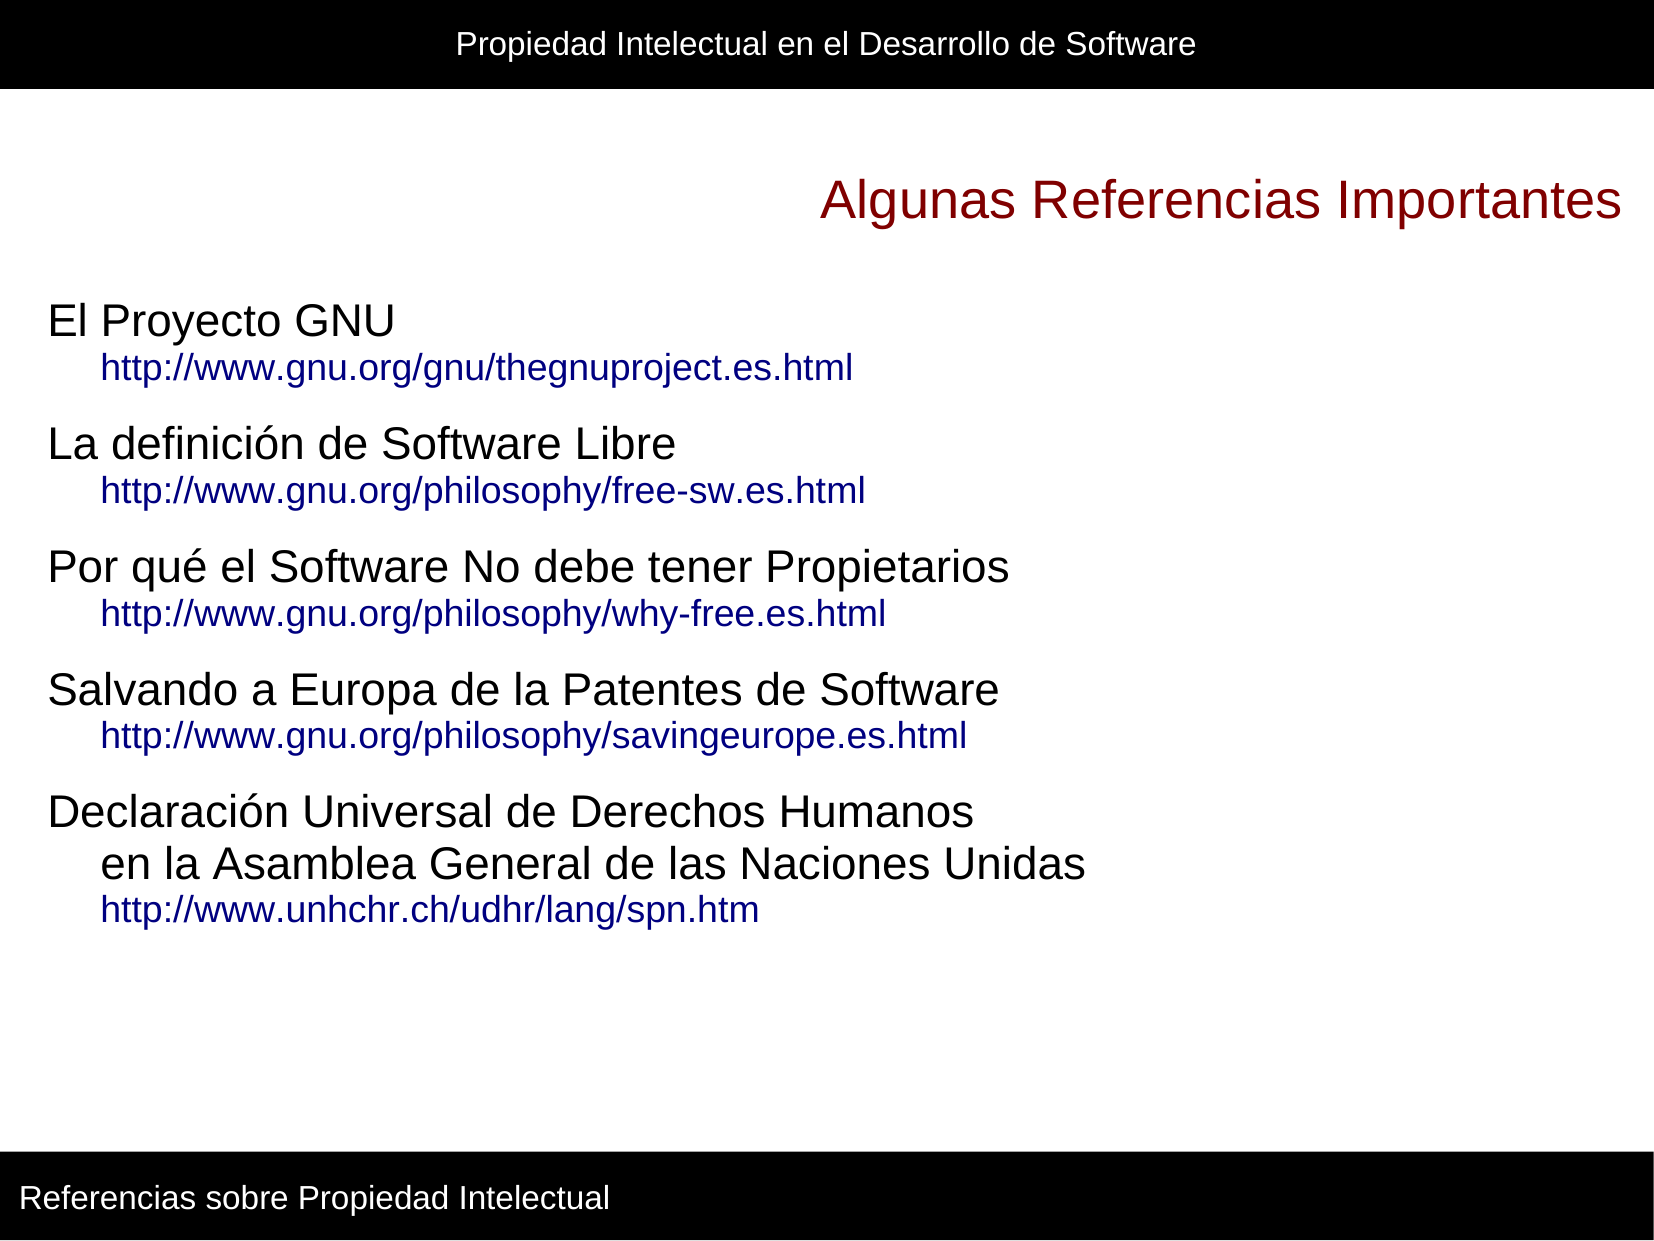

# Algunas Referencias Importantes
El Proyecto GNU
http://www.gnu.org/gnu/thegnuproject.es.html
La definición de Software Libre
http://www.gnu.org/philosophy/free-sw.es.html
Por qué el Software No debe tener Propietarios
http://www.gnu.org/philosophy/why-free.es.html
Salvando a Europa de la Patentes de Software
http://www.gnu.org/philosophy/savingeurope.es.html
Declaración Universal de Derechos Humanos
en la Asamblea General de las Naciones Unidas
http://www.unhchr.ch/udhr/lang/spn.htm
Referencias sobre Propiedad Intelectual